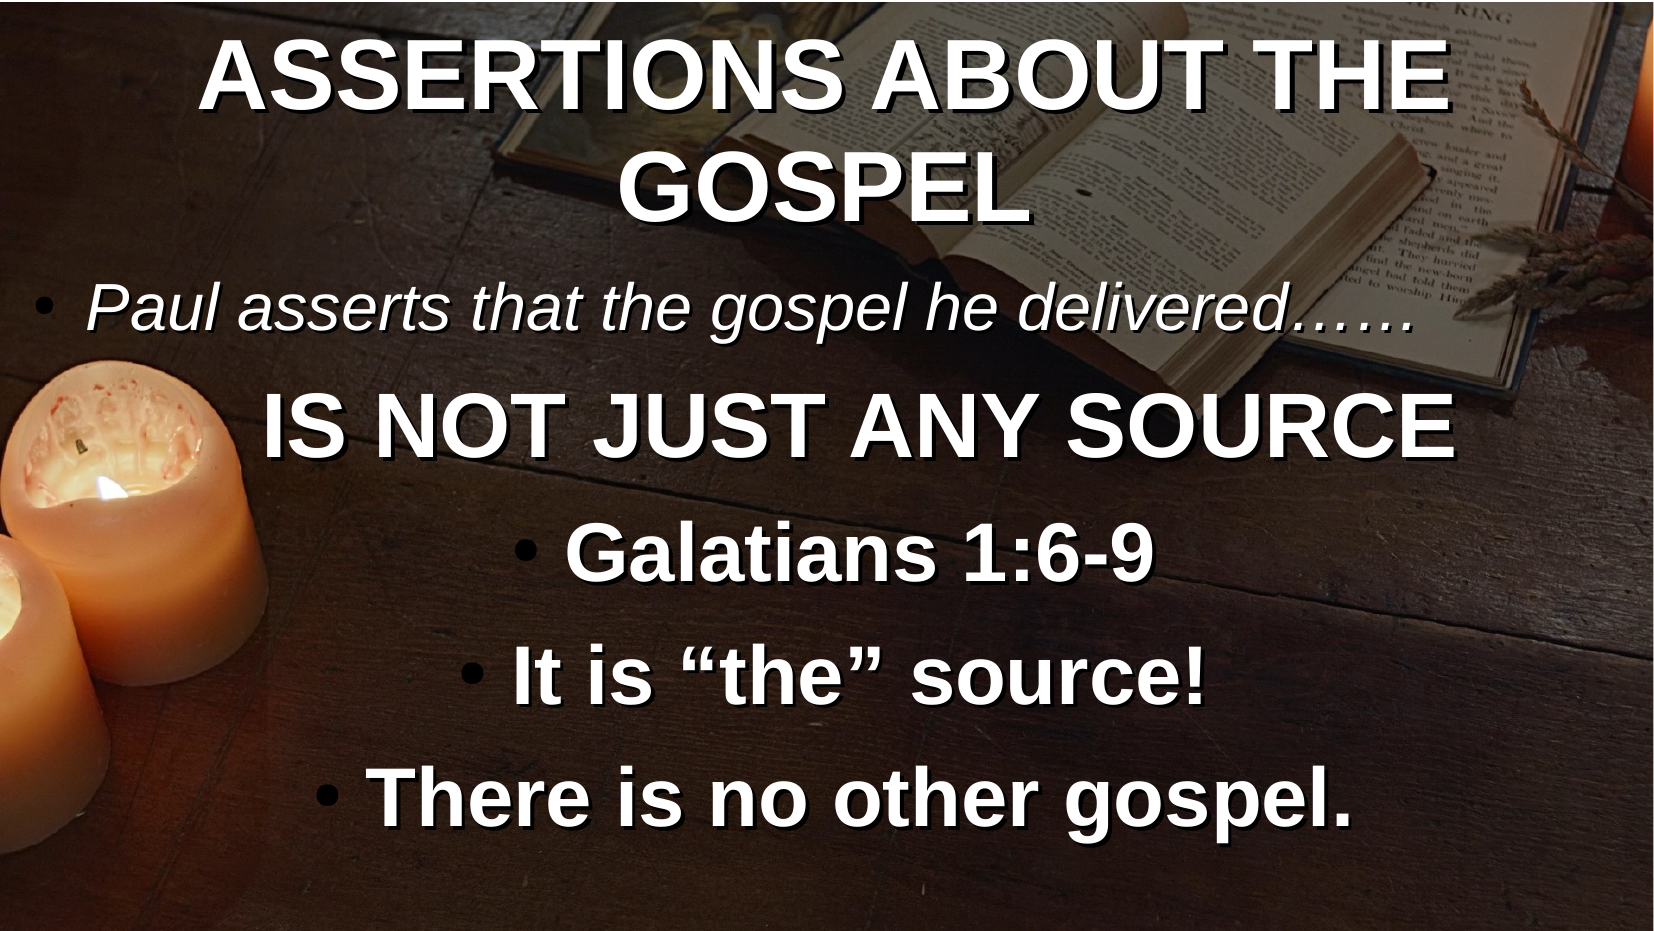

# ASSERTIONS ABOUT THE GOSPEL
Paul asserts that the gospel he delivered……
IS NOT JUST ANY SOURCE
Galatians 1:6-9
It is “the” source!
There is no other gospel.